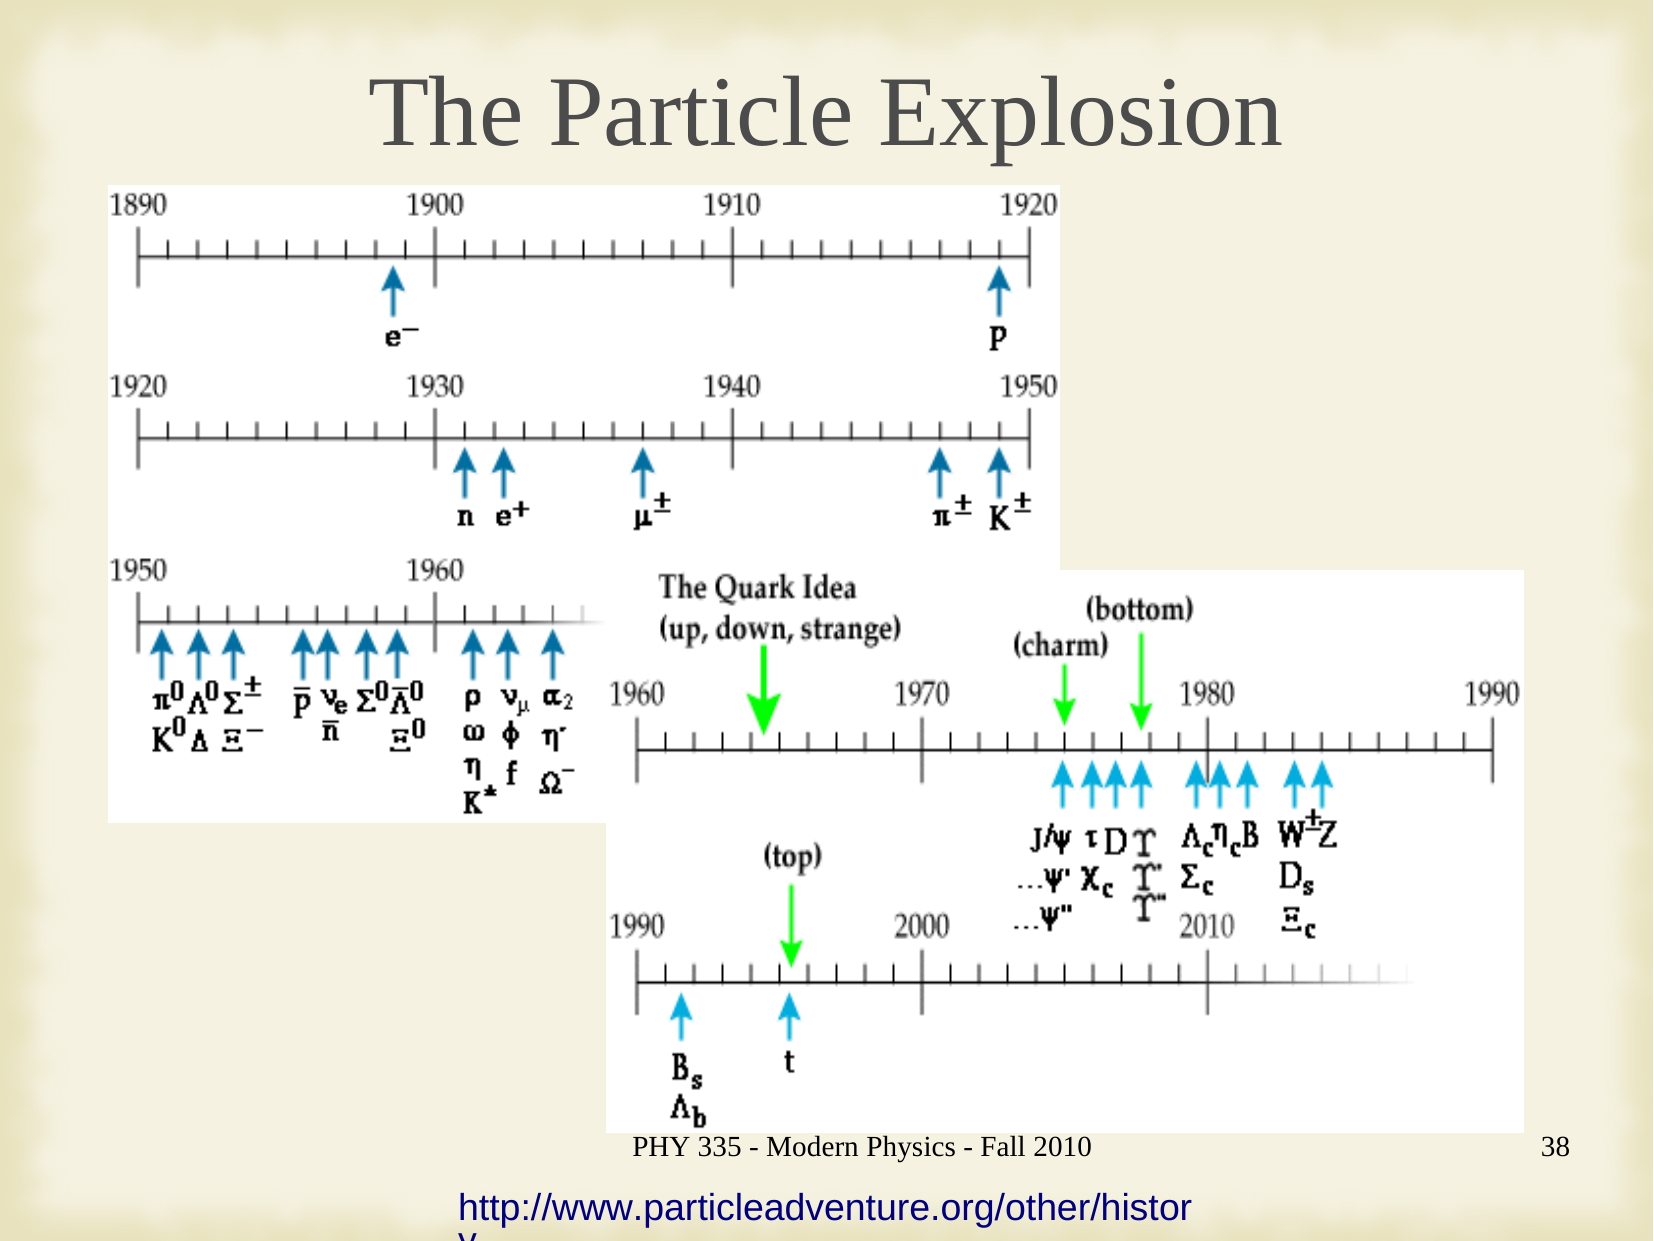

# The Particle Explosion
PHY 335 - Modern Physics - Fall 2010
38
http://www.particleadventure.org/other/history